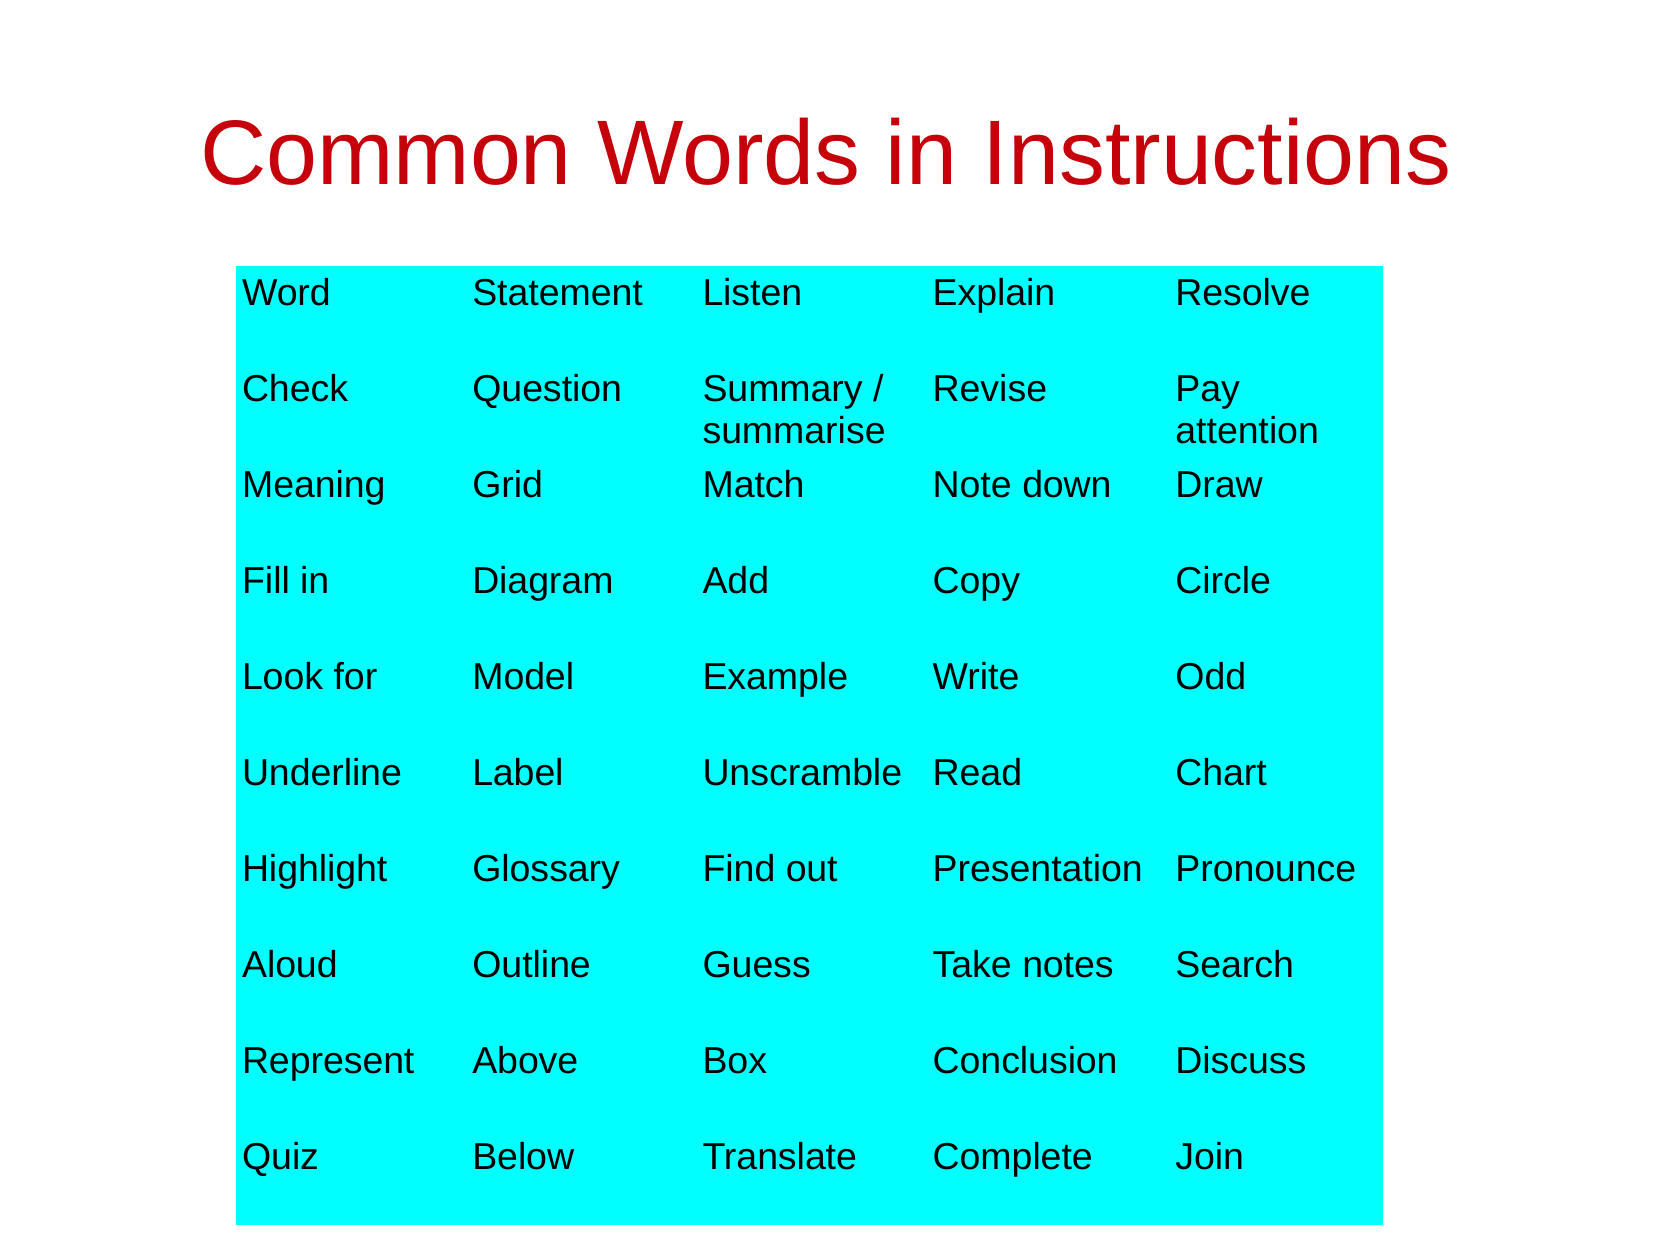

# Common Words in Instructions
| Word | Statement | Listen | Explain | Resolve |
| --- | --- | --- | --- | --- |
| Check | Question | Summary / summarise | Revise | Pay attention |
| Meaning | Grid | Match | Note down | Draw |
| Fill in | Diagram | Add | Copy | Circle |
| Look for | Model | Example | Write | Odd |
| Underline | Label | Unscramble | Read | Chart |
| Highlight | Glossary | Find out | Presentation | Pronounce |
| Aloud | Outline | Guess | Take notes | Search |
| Represent | Above | Box | Conclusion | Discuss |
| Quiz | Below | Translate | Complete | Join |